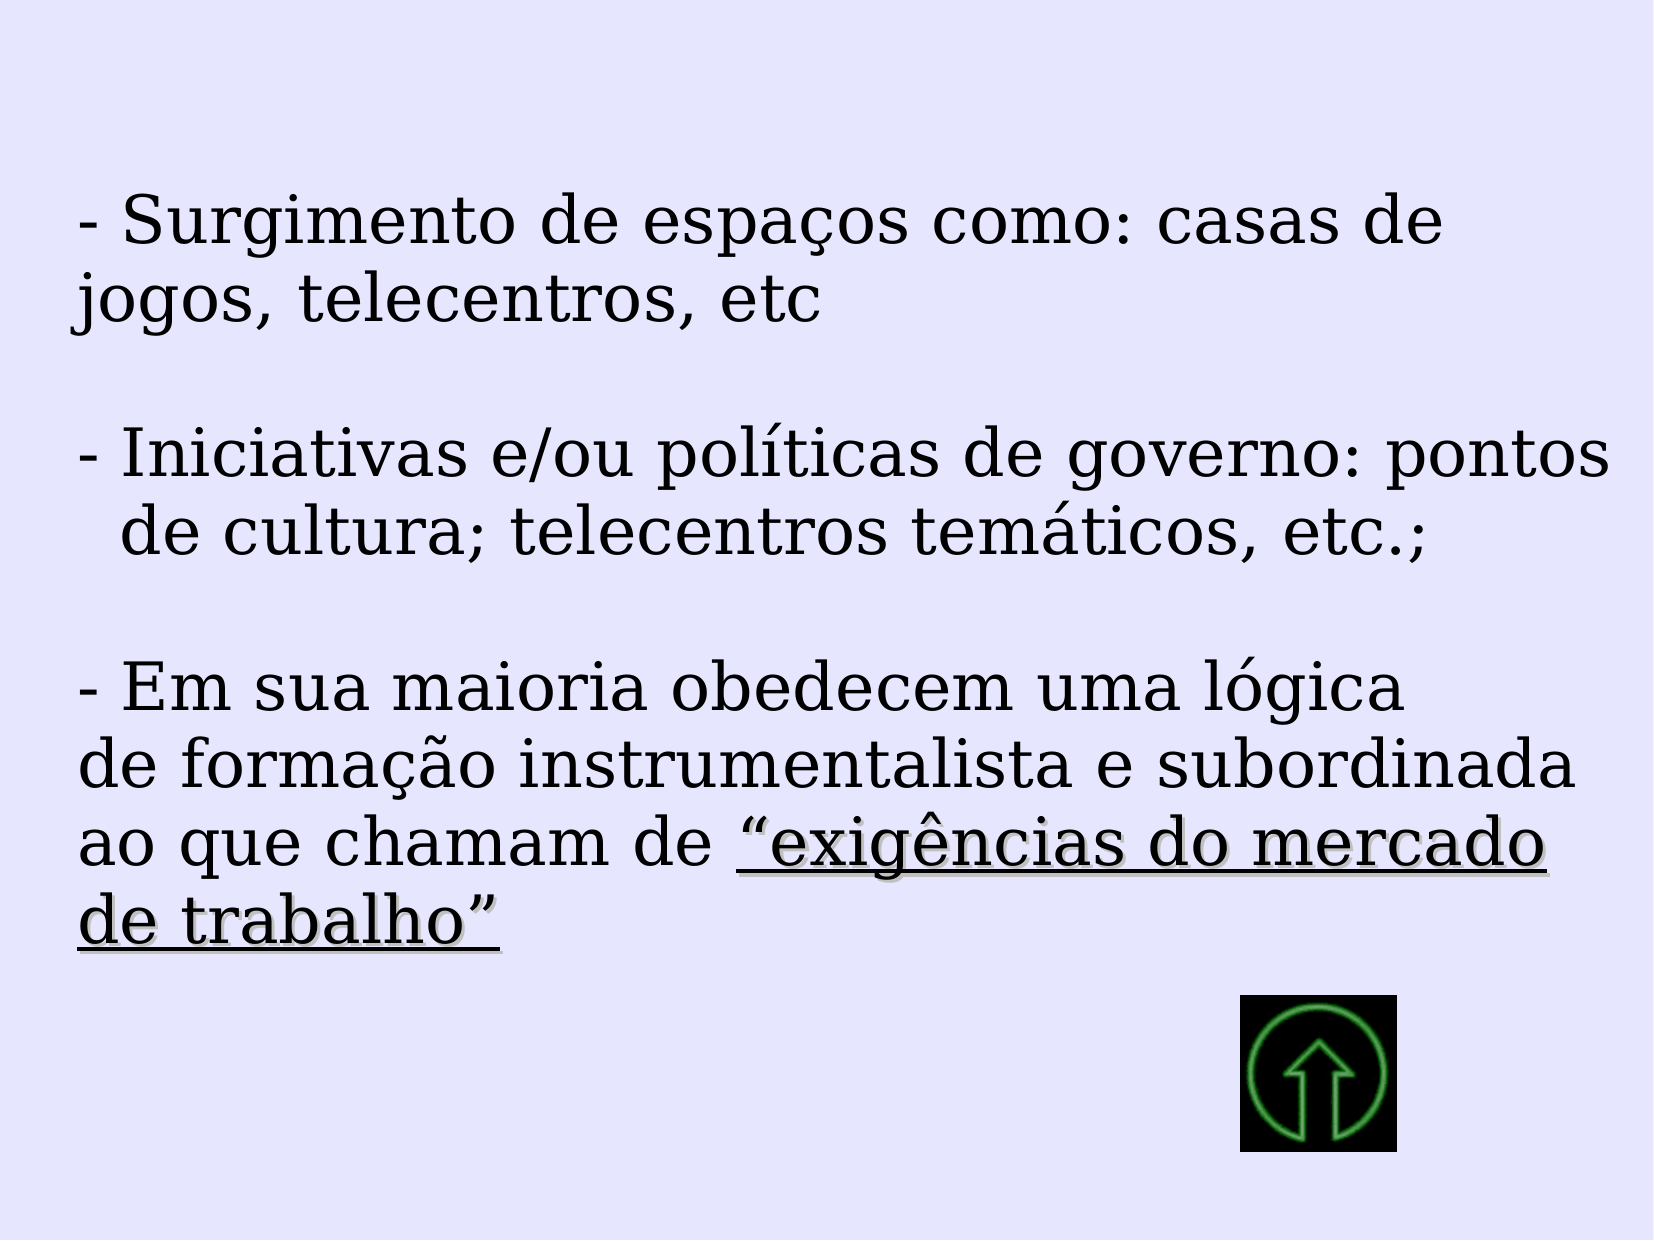

- Surgimento de espaços como: casas de
jogos, telecentros, etc
- Iniciativas e/ou políticas de governo: pontos
 de cultura; telecentros temáticos, etc.;
- Em sua maioria obedecem uma lógica
de formação instrumentalista e subordinada
ao que chamam de “exigências do mercado
de trabalho”